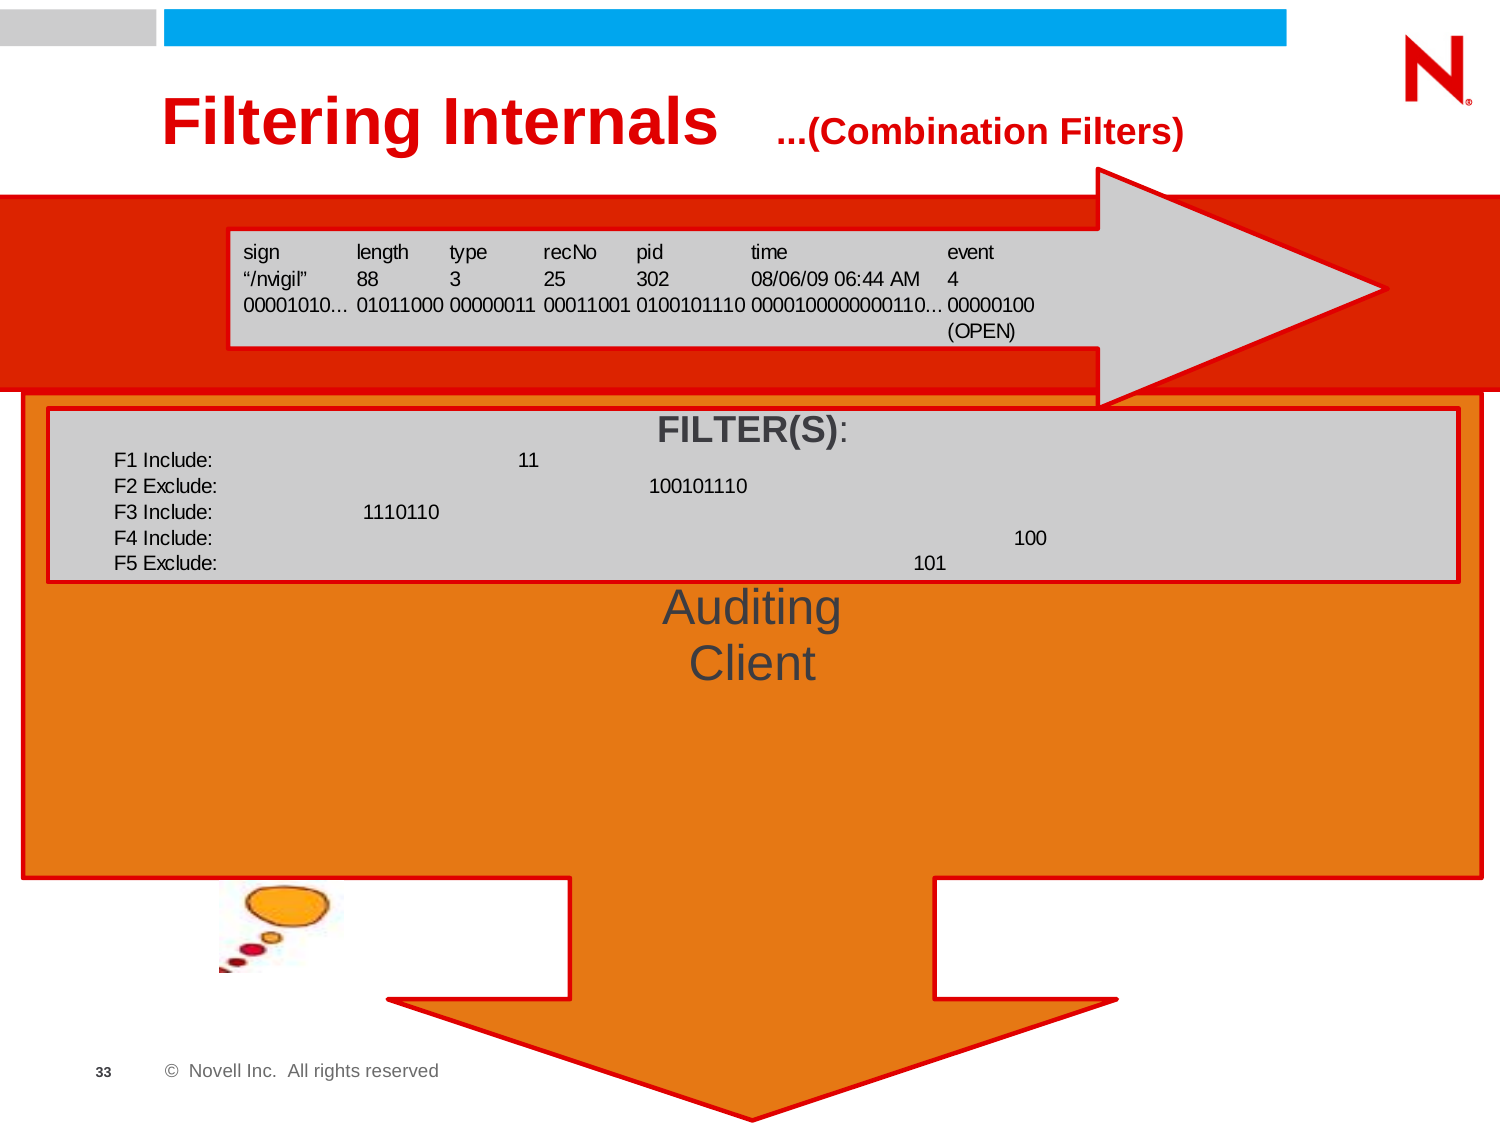

# Filtering Internals ...(Combination Filters)
Auditing
Client
FILTER(S):